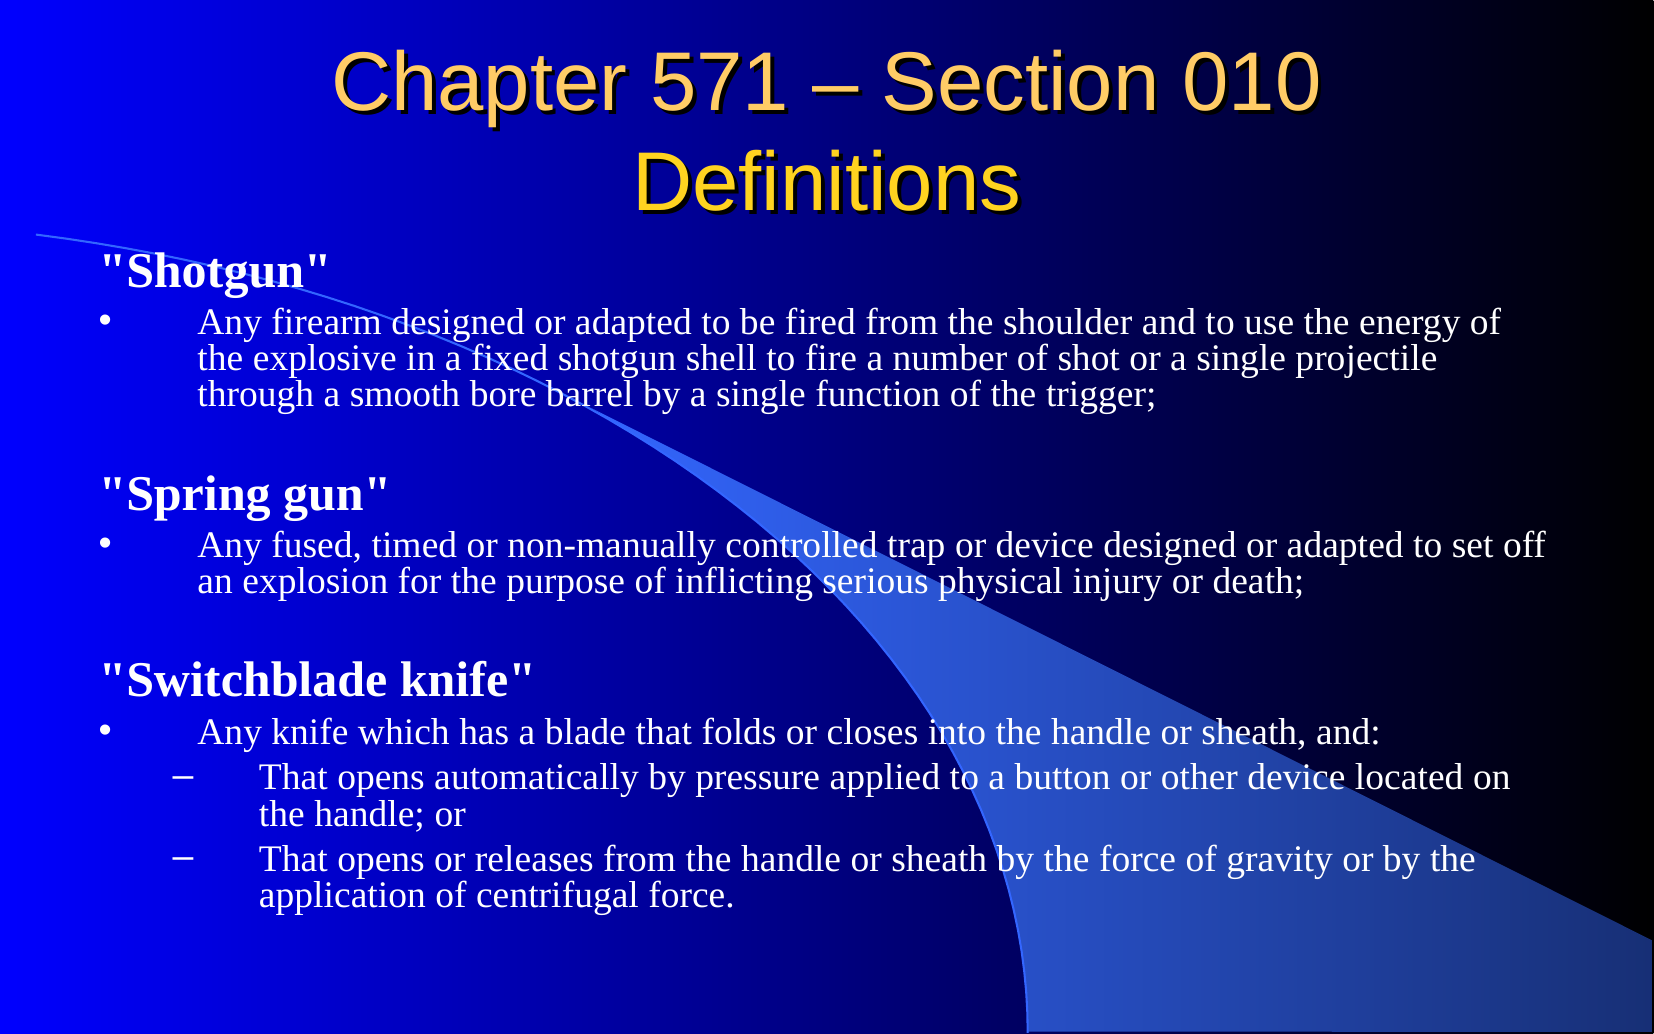

# Chapter 571 – Section 010 Definitions
"Shotgun"
Any firearm designed or adapted to be fired from the shoulder and to use the energy of the explosive in a fixed shotgun shell to fire a number of shot or a single projectile through a smooth bore barrel by a single function of the trigger;
"Spring gun"
Any fused, timed or non-manually controlled trap or device designed or adapted to set off an explosion for the purpose of inflicting serious physical injury or death;
"Switchblade knife"
Any knife which has a blade that folds or closes into the handle or sheath, and:
That opens automatically by pressure applied to a button or other device located on the handle; or
That opens or releases from the handle or sheath by the force of gravity or by the application of centrifugal force.